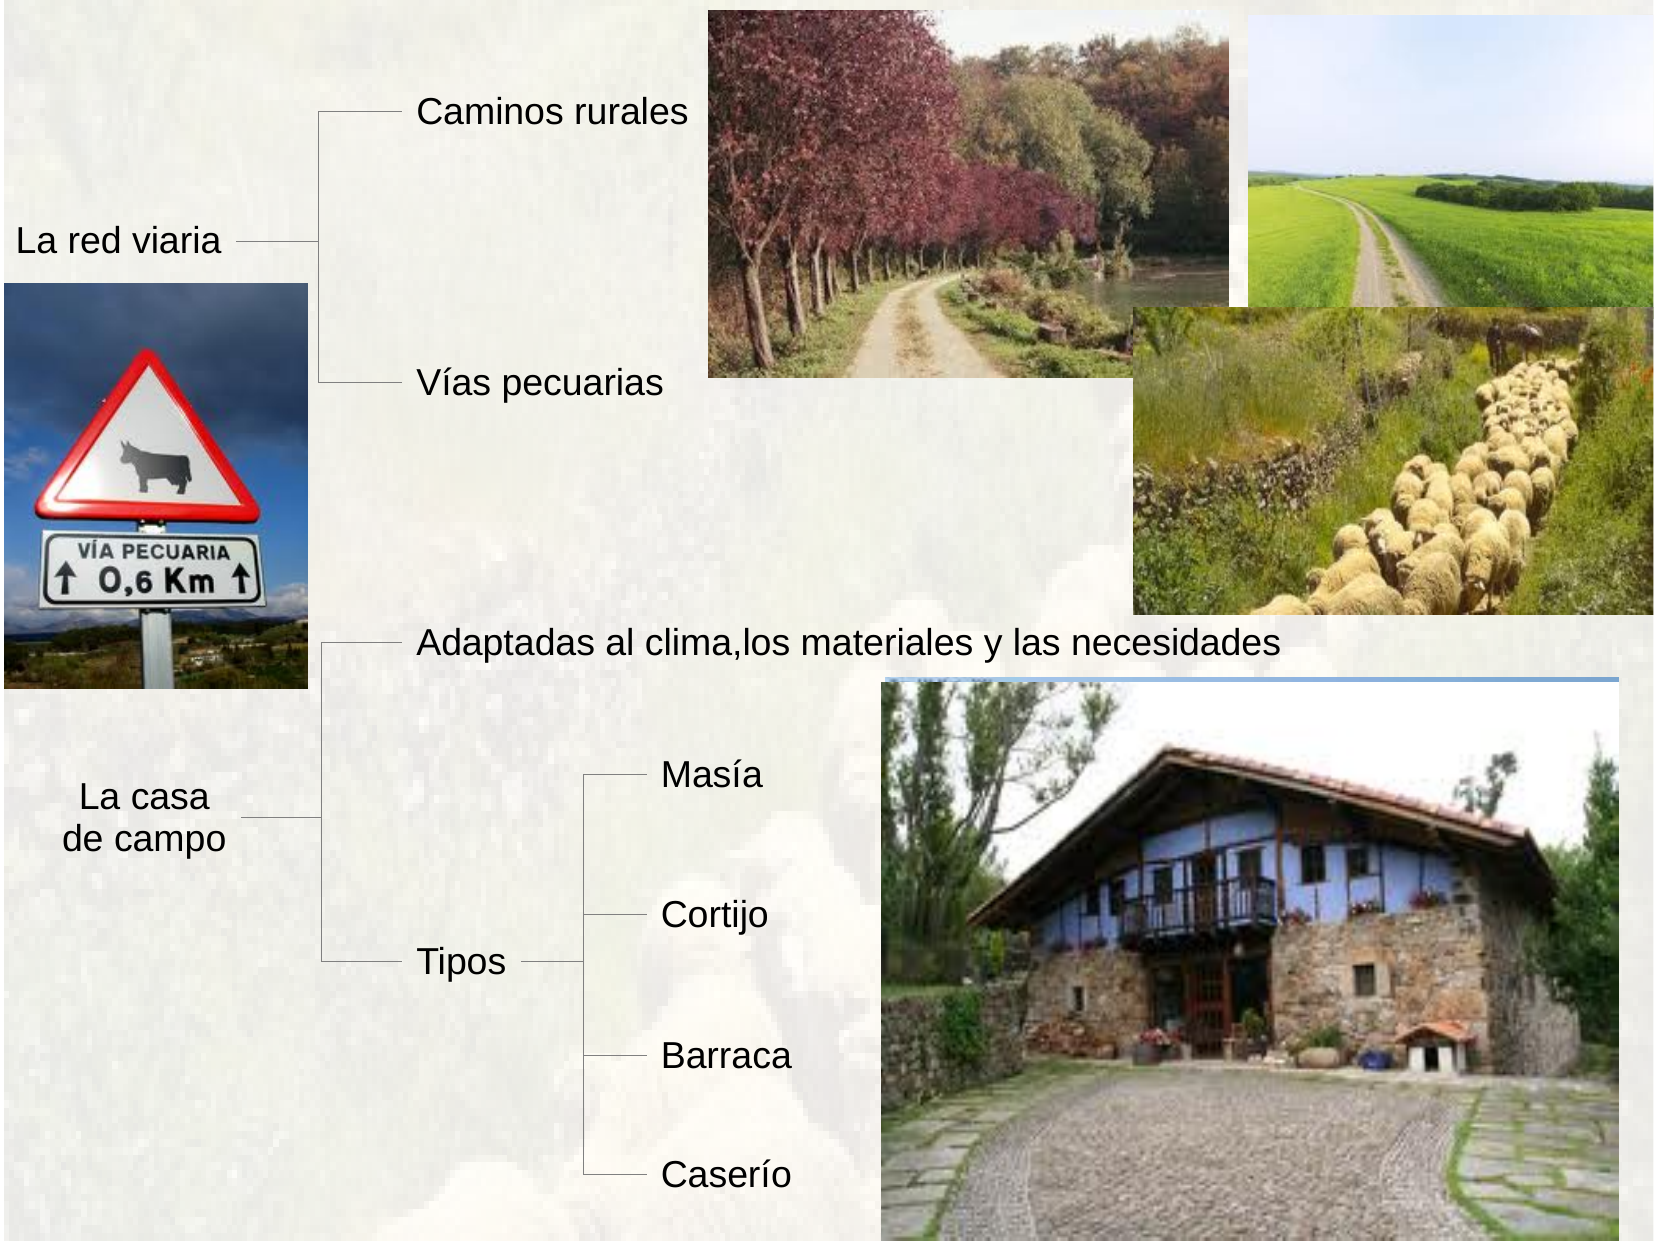

Caminos rurales
La red viaria
Vías pecuarias
Adaptadas al clima,los materiales y las necesidades
Masía
La casa
de campo
Cortijo
Tipos
Barraca
Caserío